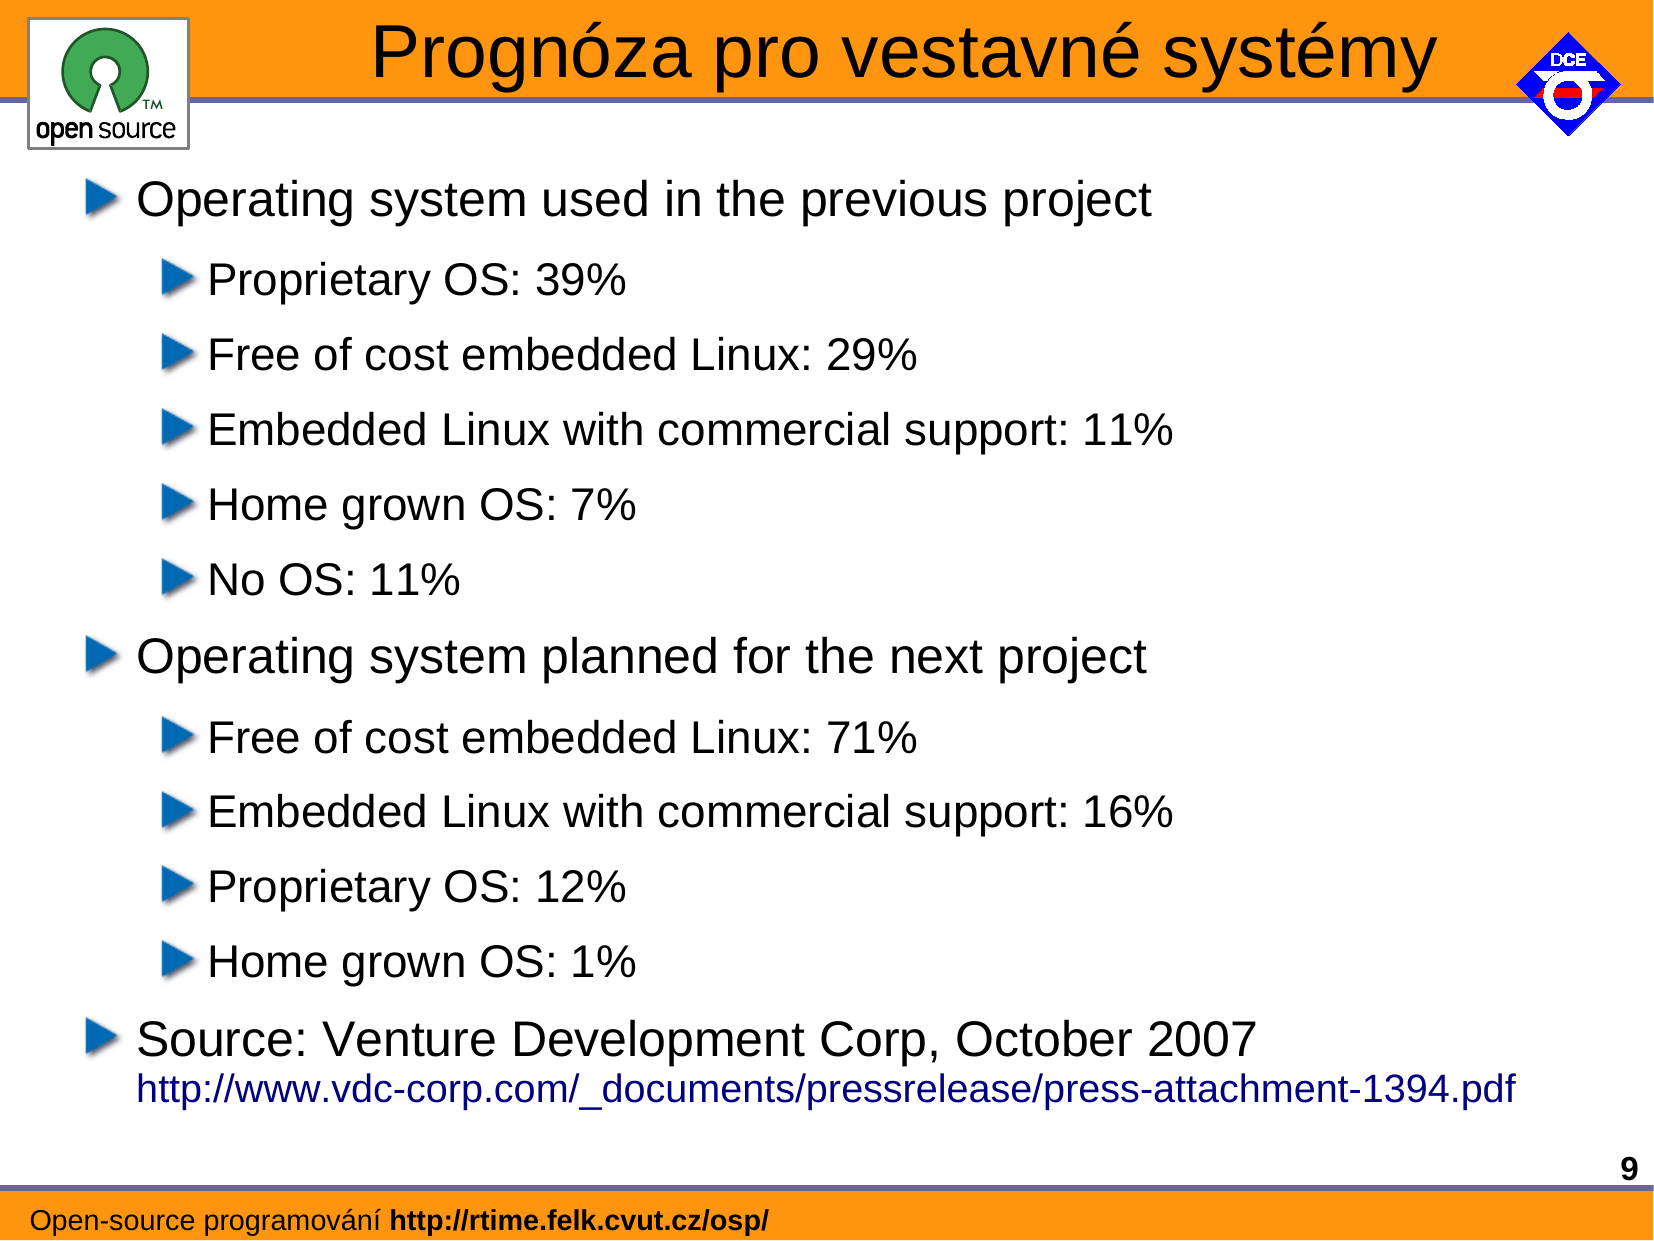

# Prognóza pro vestavné systémy
Operating system used in the previous project
Proprietary OS: 39%
Free of cost embedded Linux: 29%
Embedded Linux with commercial support: 11%
Home grown OS: 7%
No OS: 11%
Operating system planned for the next project
Free of cost embedded Linux: 71%
Embedded Linux with commercial support: 16%
Proprietary OS: 12%
Home grown OS: 1%
Source: Venture Development Corp, October 2007
http://www.vdc-corp.com/_documents/pressrelease/press-attachment-1394.pdf